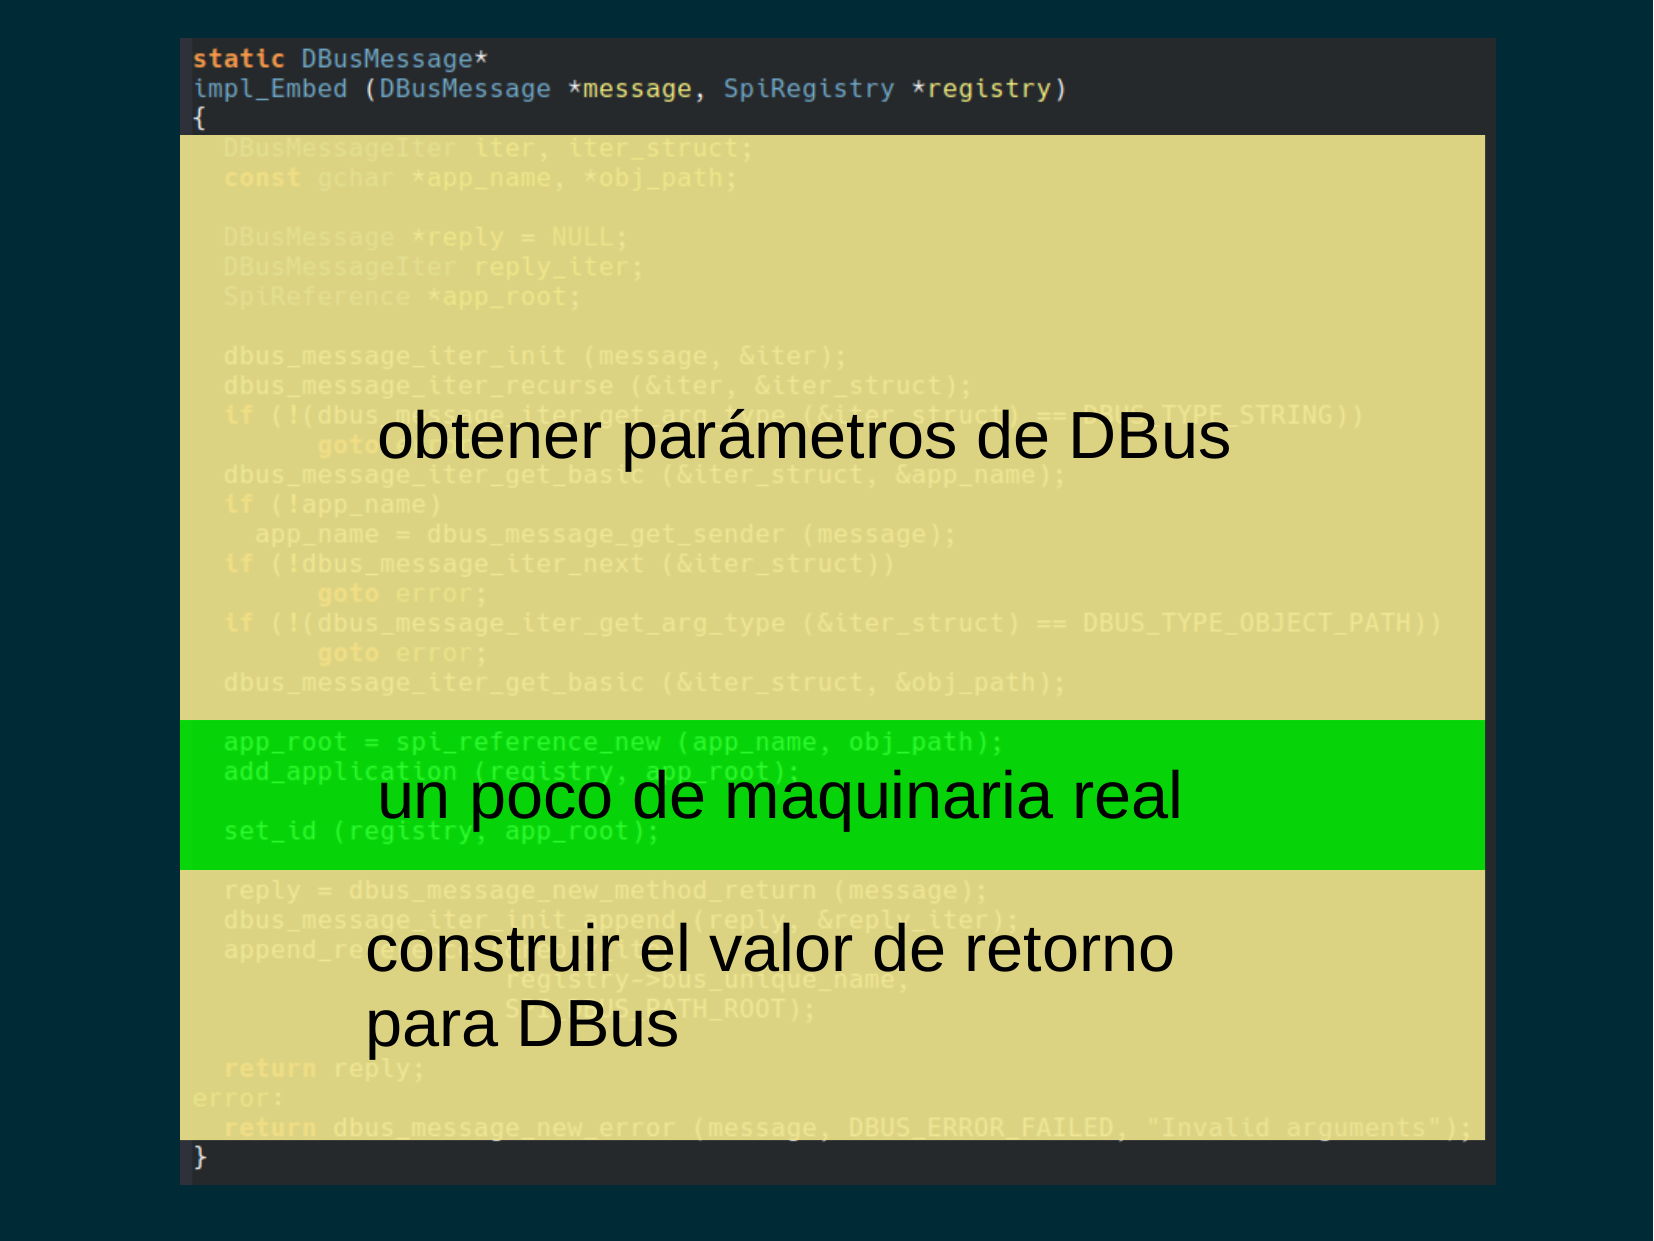

obtener parámetros de DBus
un poco de maquinaria real
construir el valor de retorno
para DBus